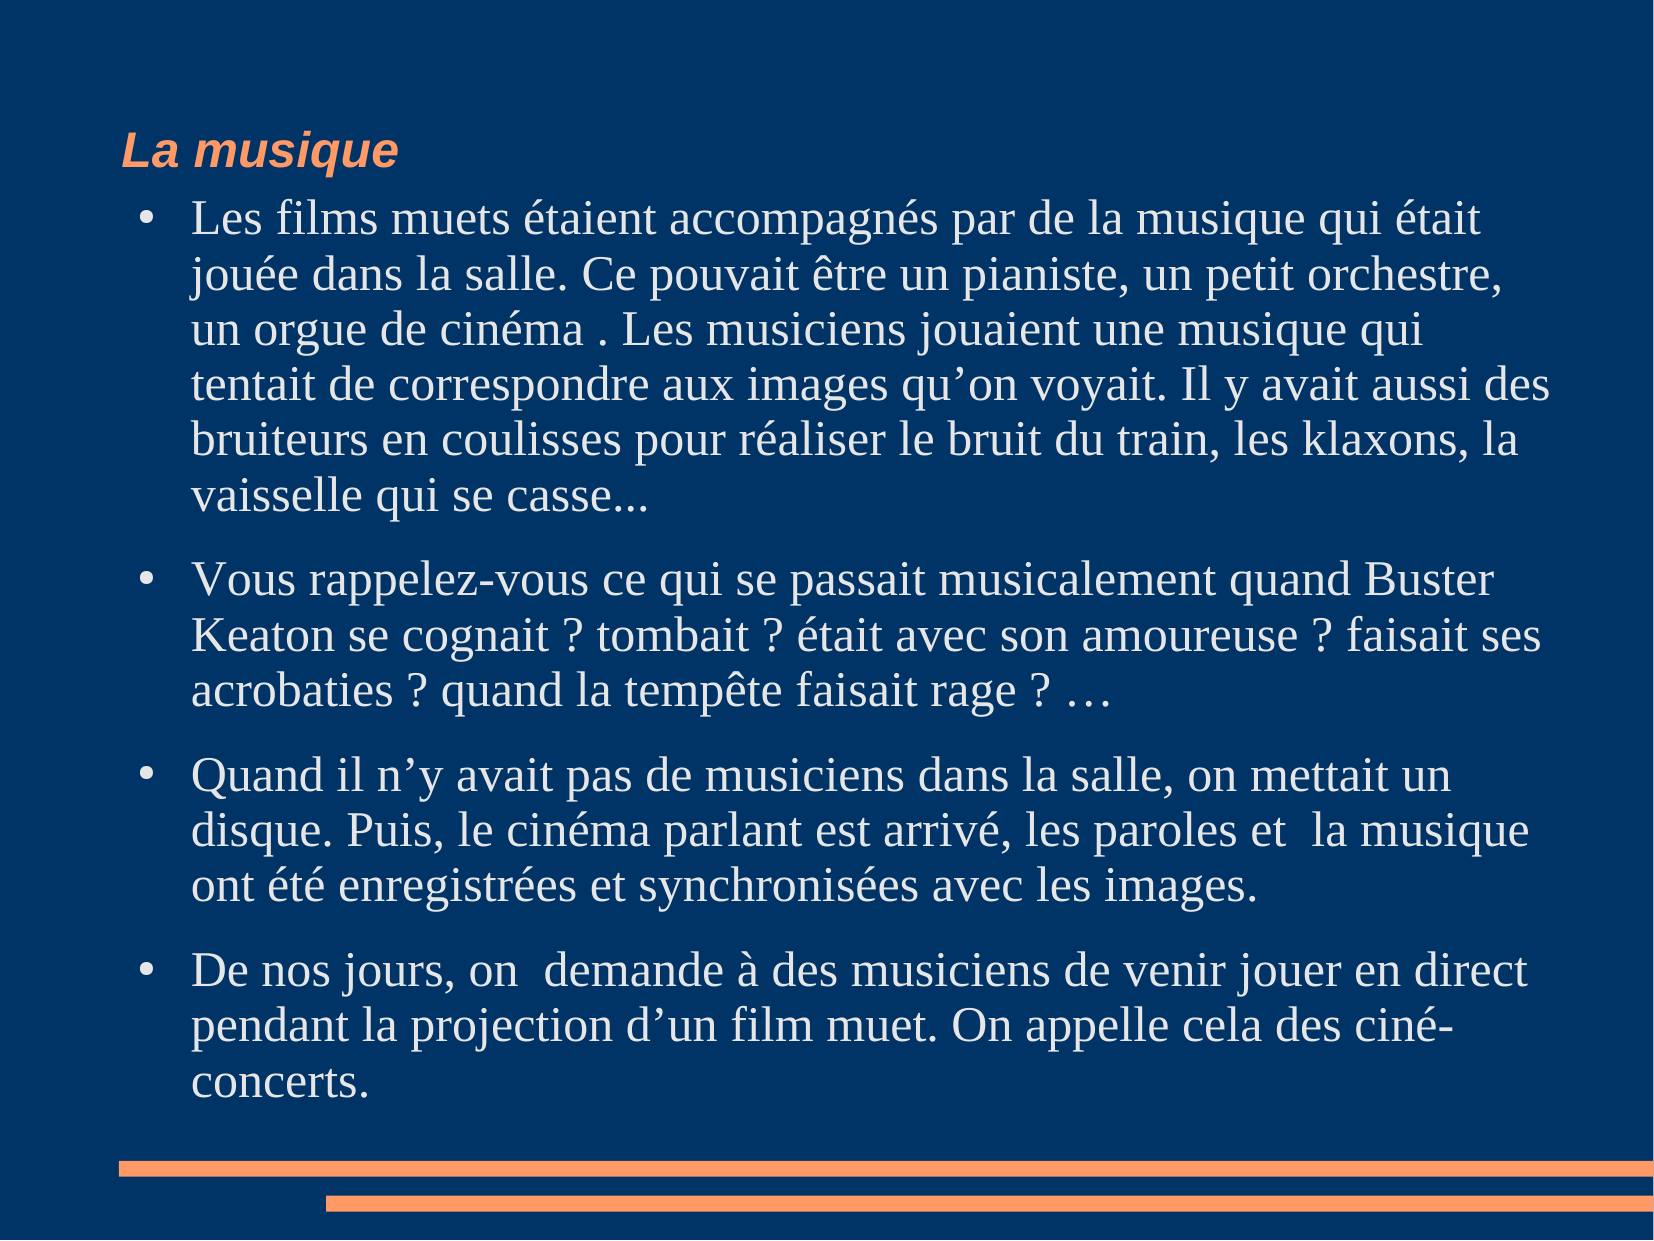

# La musique
Les films muets étaient accompagnés par de la musique qui était jouée dans la salle. Ce pouvait être un pianiste, un petit orchestre, un orgue de cinéma . Les musiciens jouaient une musique qui tentait de correspondre aux images qu’on voyait. Il y avait aussi des bruiteurs en coulisses pour réaliser le bruit du train, les klaxons, la vaisselle qui se casse...
Vous rappelez-vous ce qui se passait musicalement quand Buster Keaton se cognait ? tombait ? était avec son amoureuse ? faisait ses acrobaties ? quand la tempête faisait rage ? …
Quand il n’y avait pas de musiciens dans la salle, on mettait un disque. Puis, le cinéma parlant est arrivé, les paroles et la musique ont été enregistrées et synchronisées avec les images.
De nos jours, on demande à des musiciens de venir jouer en direct pendant la projection d’un film muet. On appelle cela des ciné-concerts.